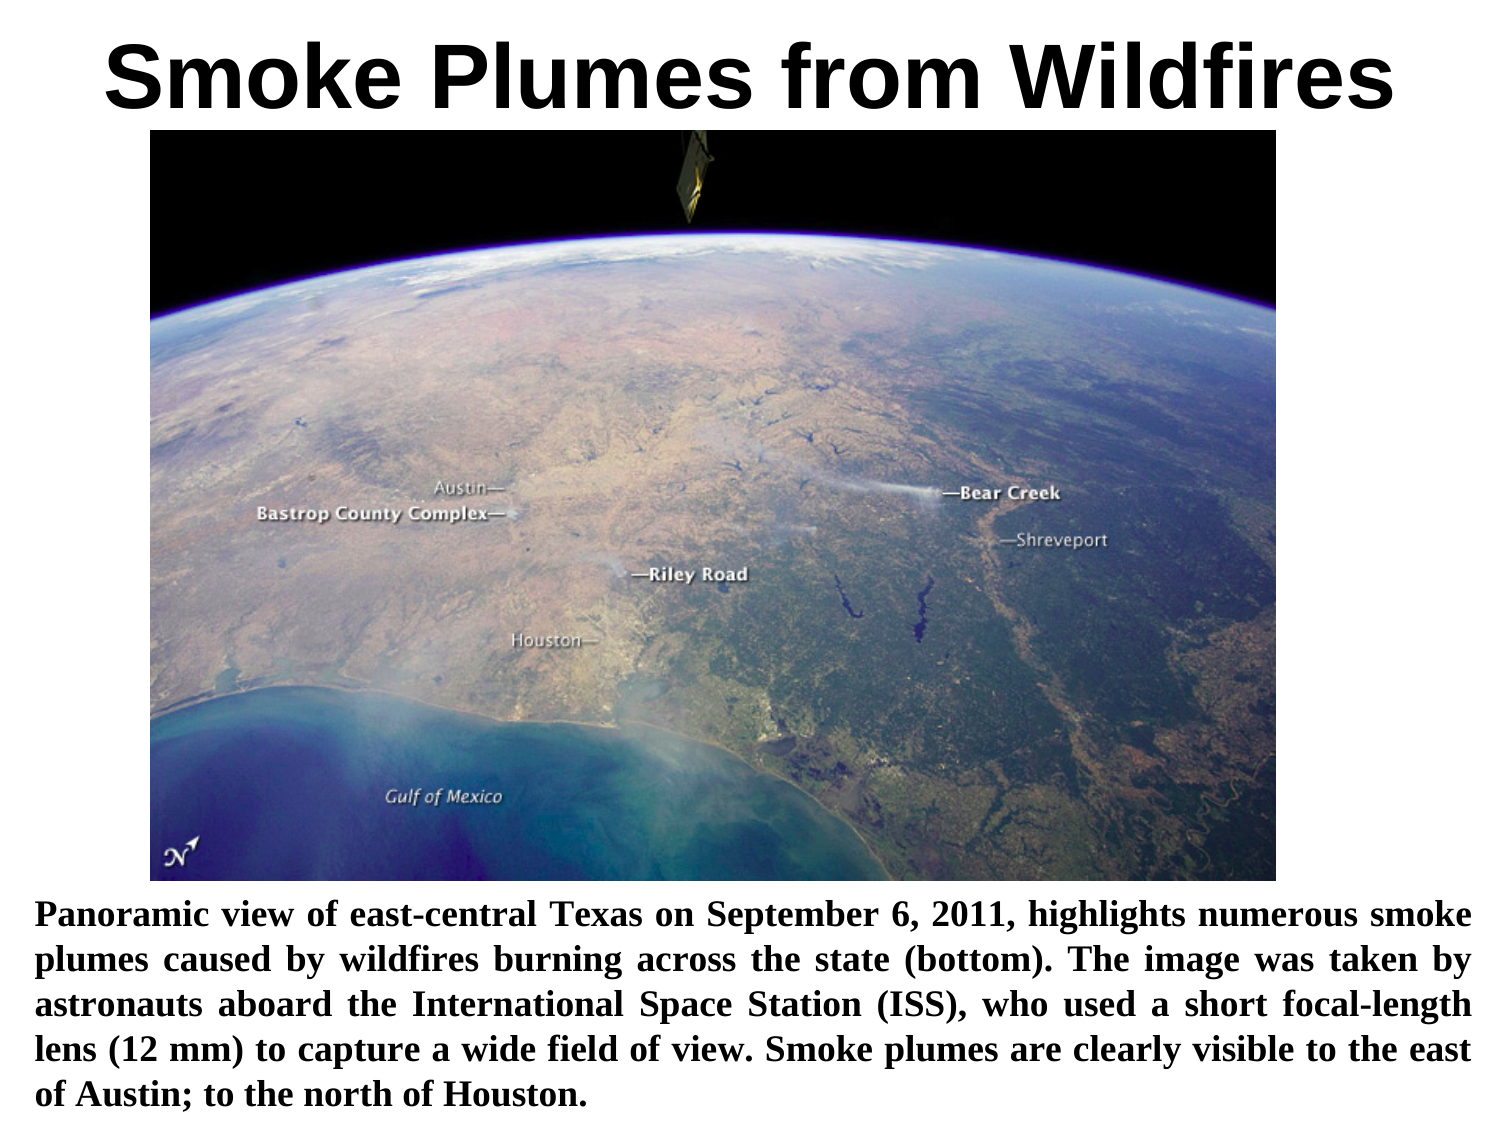

Smoke Plumes from Wildfires
Panoramic view of east-central Texas on September 6, 2011, highlights numerous smoke plumes caused by wildfires burning across the state (bottom). The image was taken by astronauts aboard the International Space Station (ISS), who used a short focal-length lens (12 mm) to capture a wide field of view. Smoke plumes are clearly visible to the east of Austin; to the north of Houston.